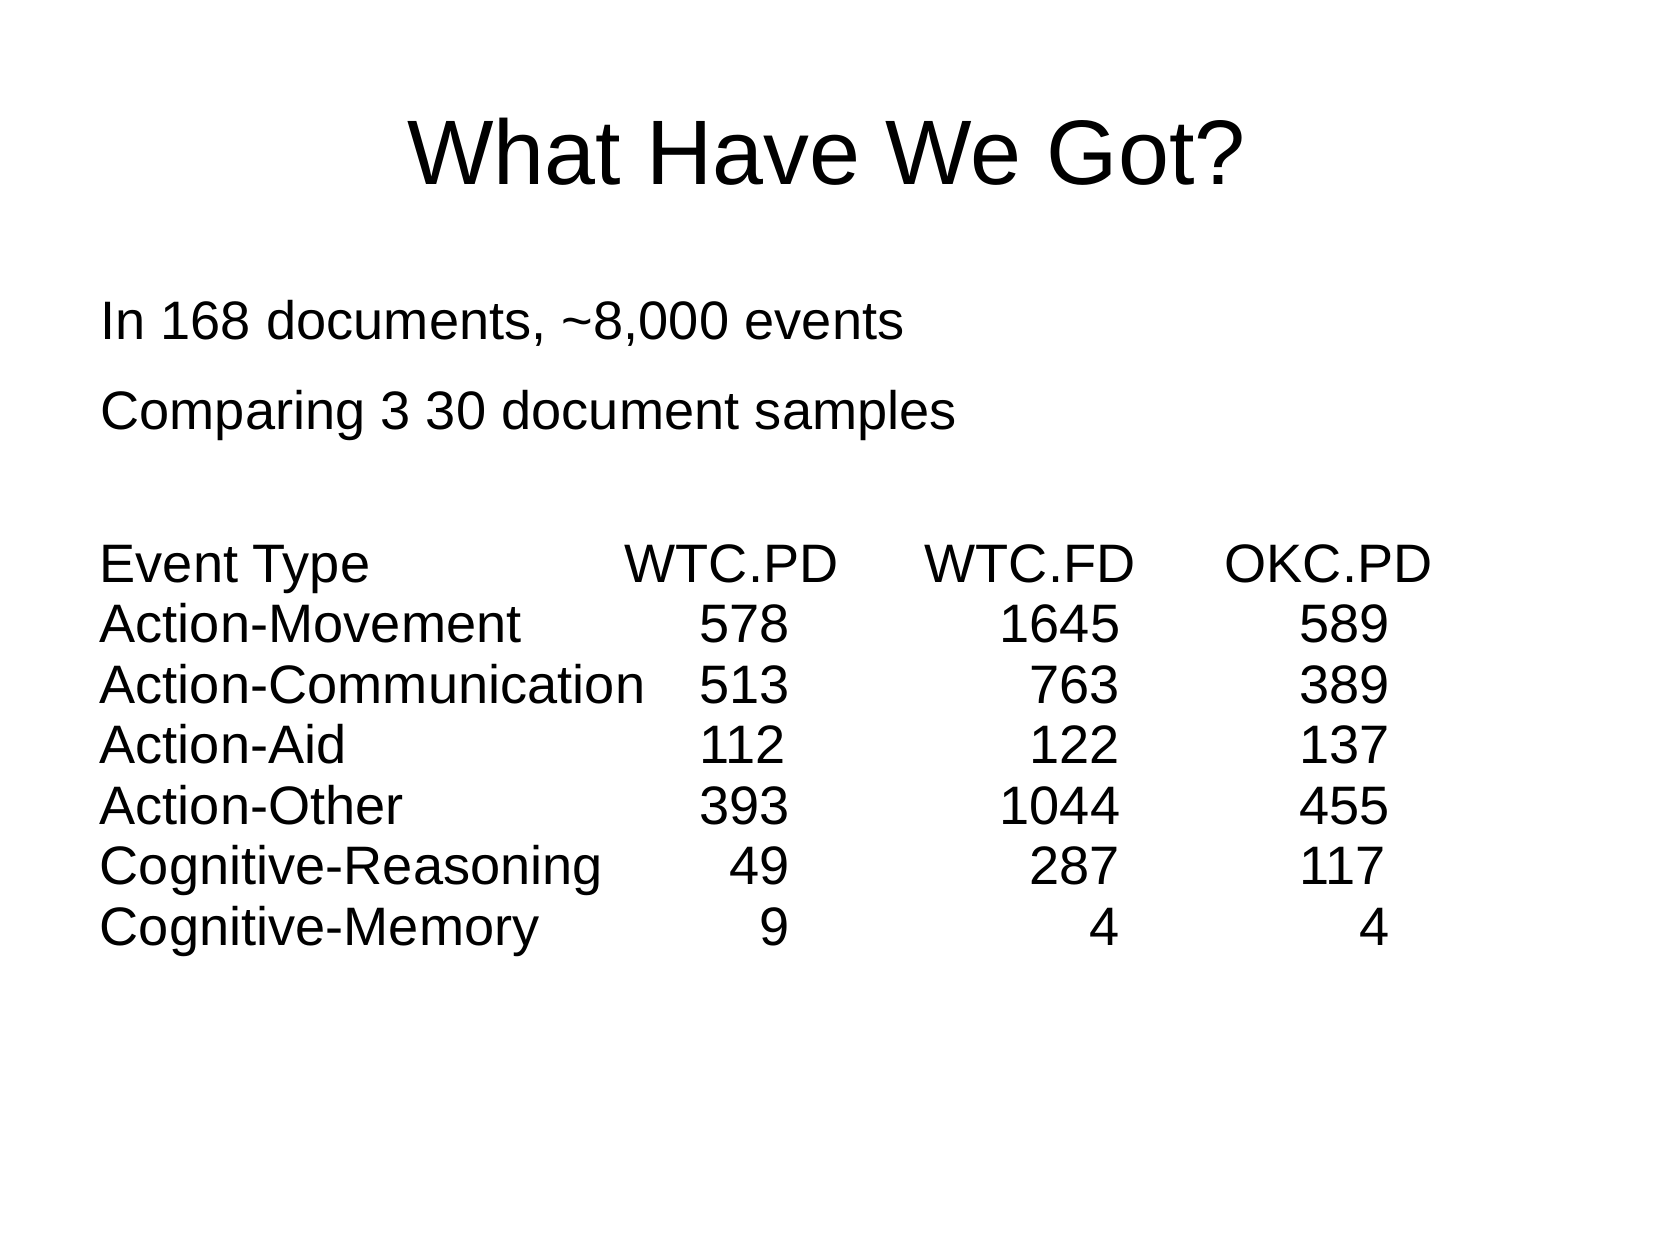

# What Have We Got?
In 168 documents, ~8,000 events
Comparing 3 30 document samples
Event Type 			WTC.PD 	WTC.FD 	OKC.PD
Action-Movement 			578 			1645 			589
Action-Communication 	513 			 763 			389
Action-Aid 					112 			 122 			137
Action-Other 				393 			1044 			455
Cognitive-Reasoning 		 49 			 287 			117
Cognitive-Memory 		 9 				 4 			 4